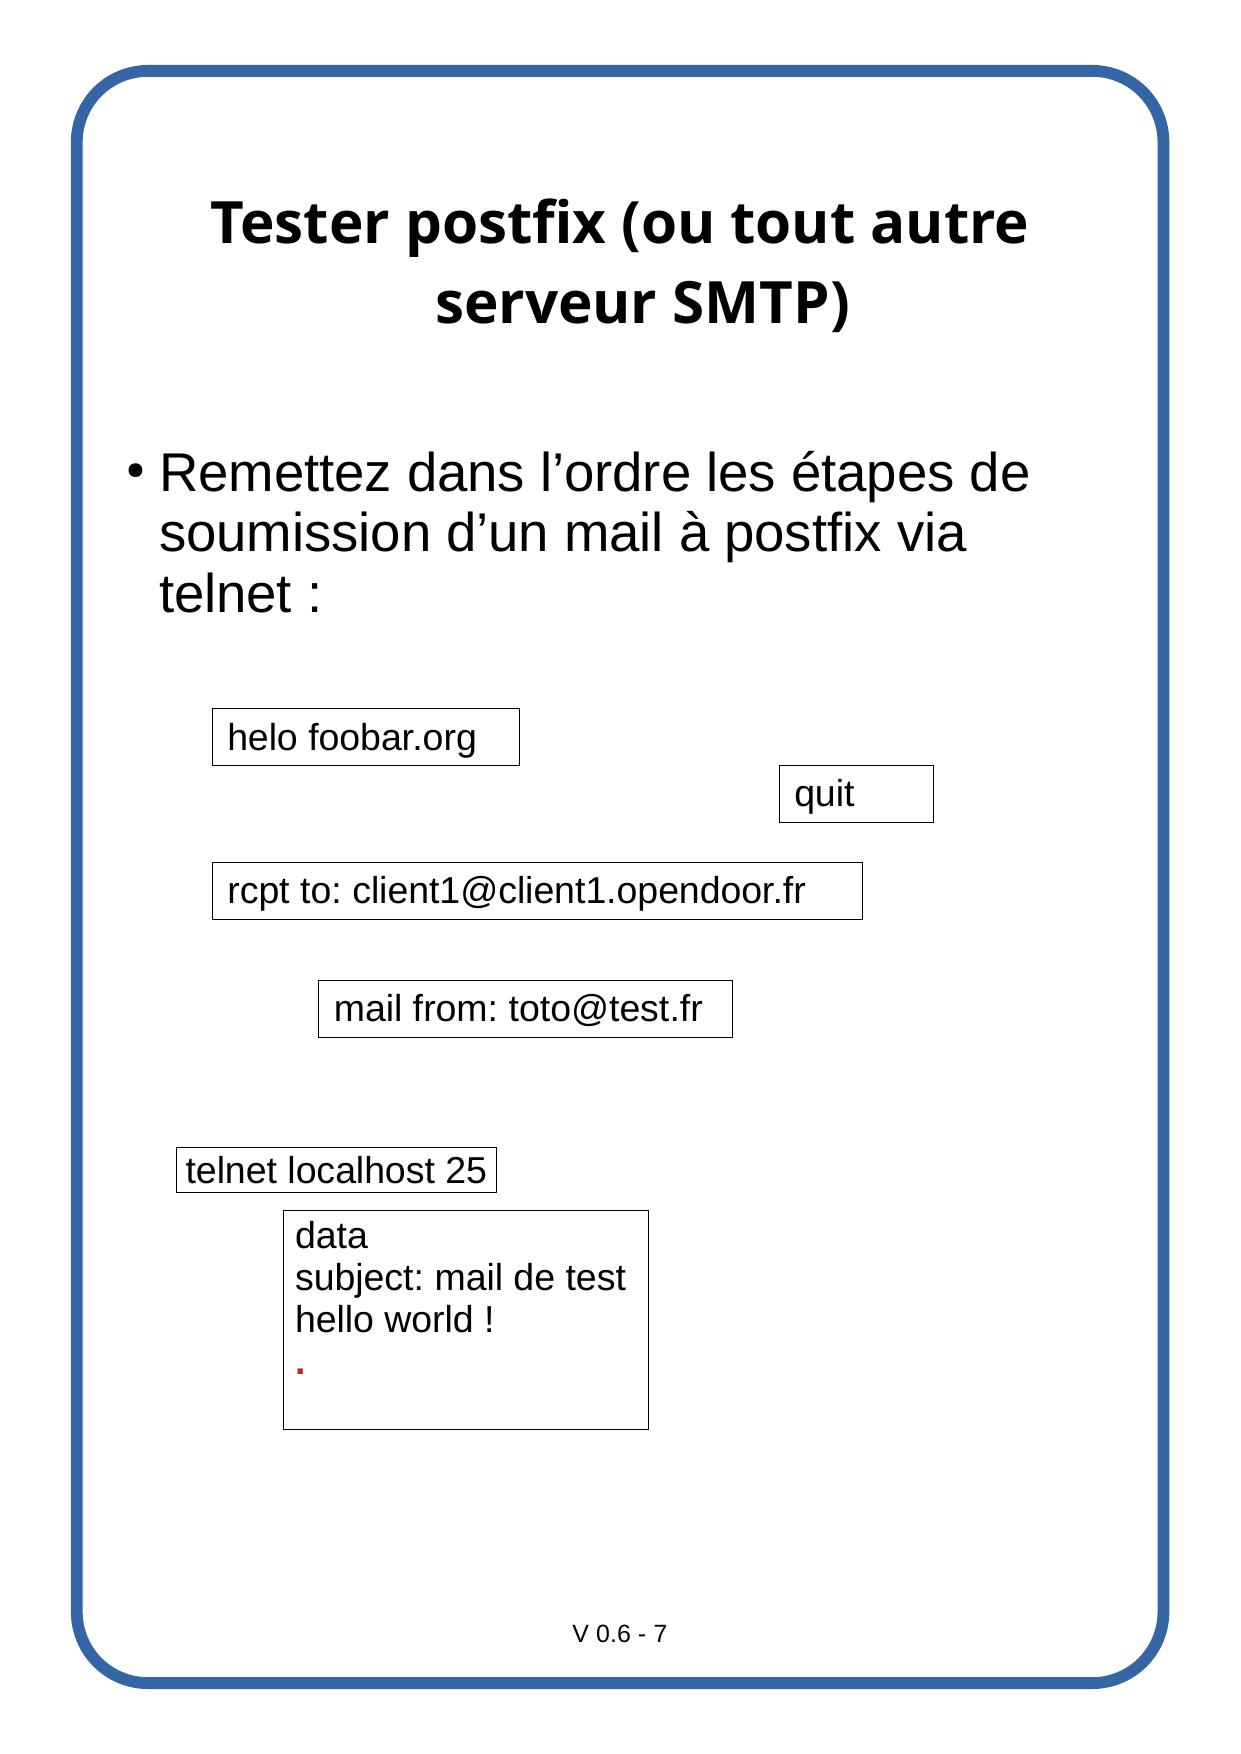

# Tester postfix (ou tout autre serveur SMTP)
Remettez dans l’ordre les étapes de soumission d’un mail à postfix via telnet :
helo foobar.org
quit
rcpt to: client1@client1.opendoor.fr
mail from: toto@test.fr
telnet localhost 25
data
subject: mail de test
hello world !
.